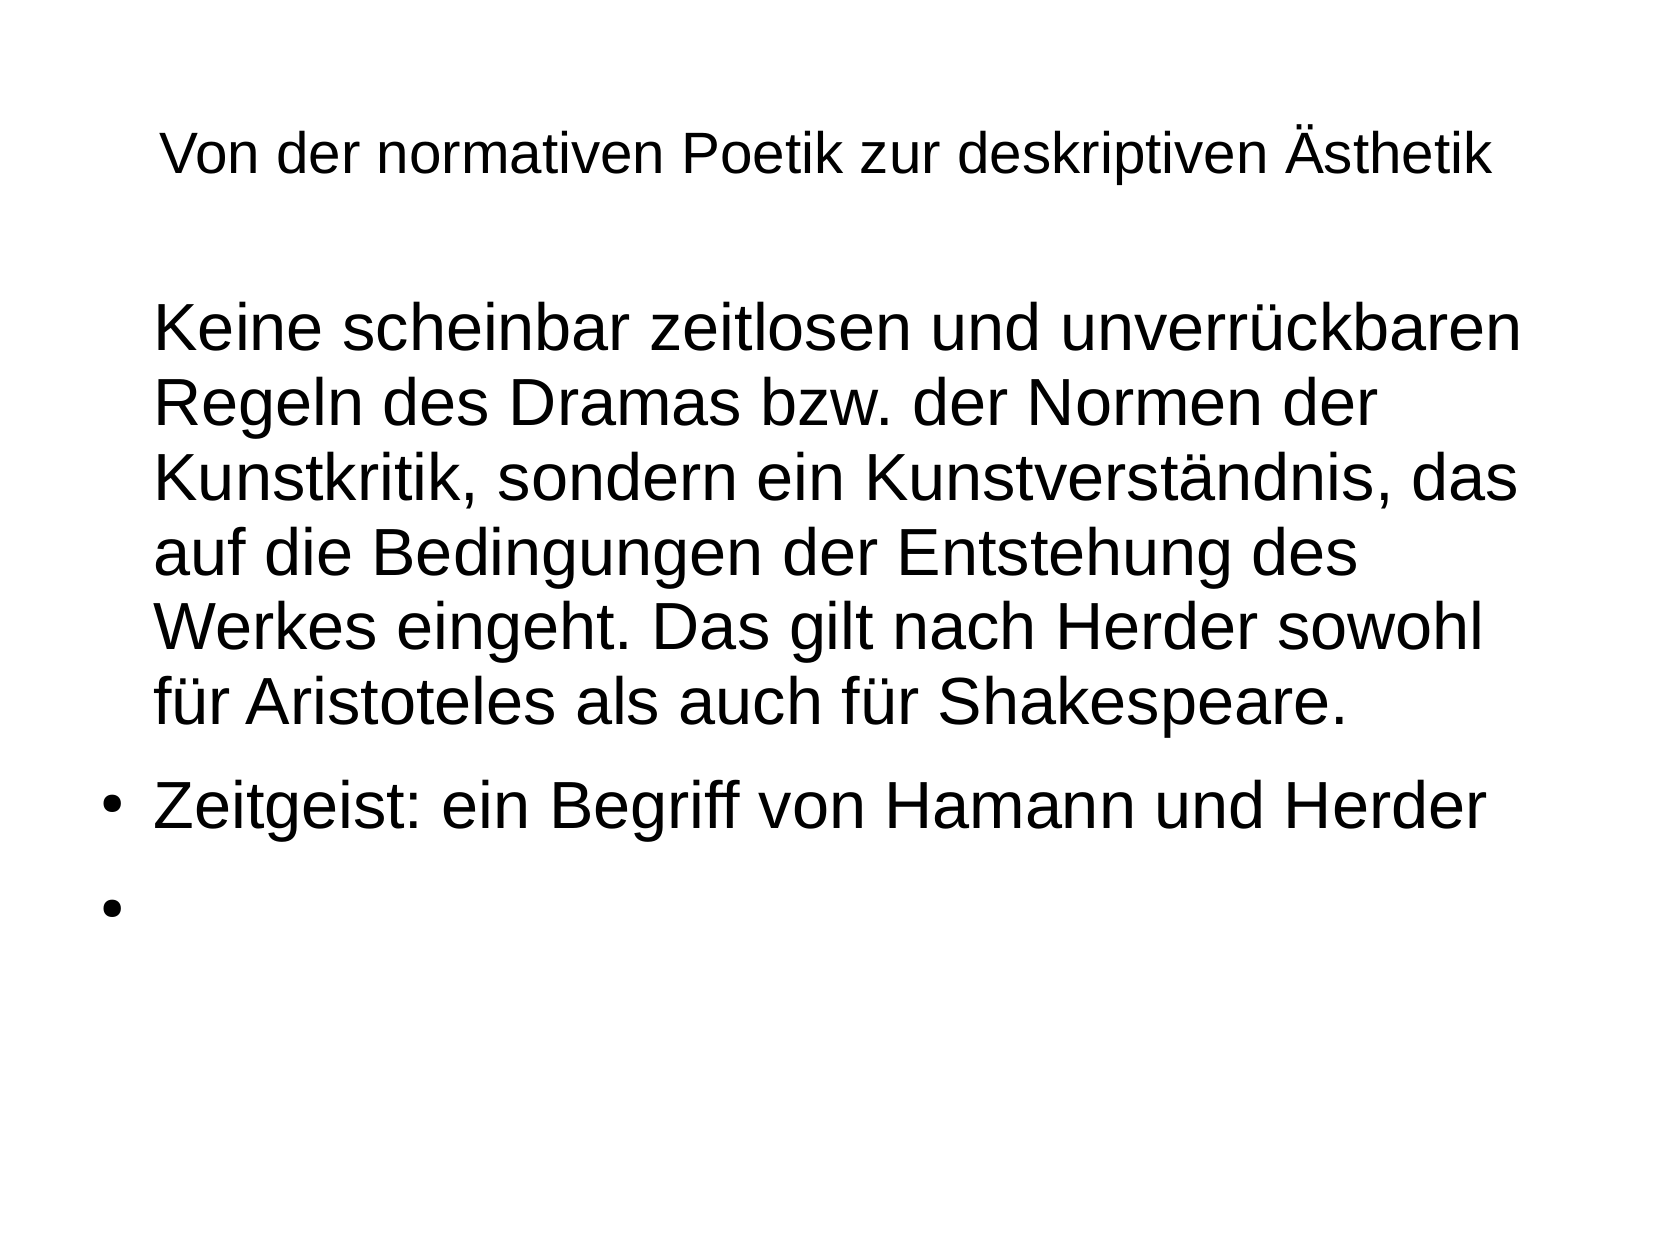

# Von der normativen Poetik zur deskriptiven Ästhetik
Keine scheinbar zeitlosen und unverrückbaren Regeln des Dramas bzw. der Normen der Kunstkritik, sondern ein Kunstverständnis, das auf die Bedingungen der Entstehung des Werkes eingeht. Das gilt nach Herder sowohl für Aristoteles als auch für Shakespeare.
Zeitgeist: ein Begriff von Hamann und Herder